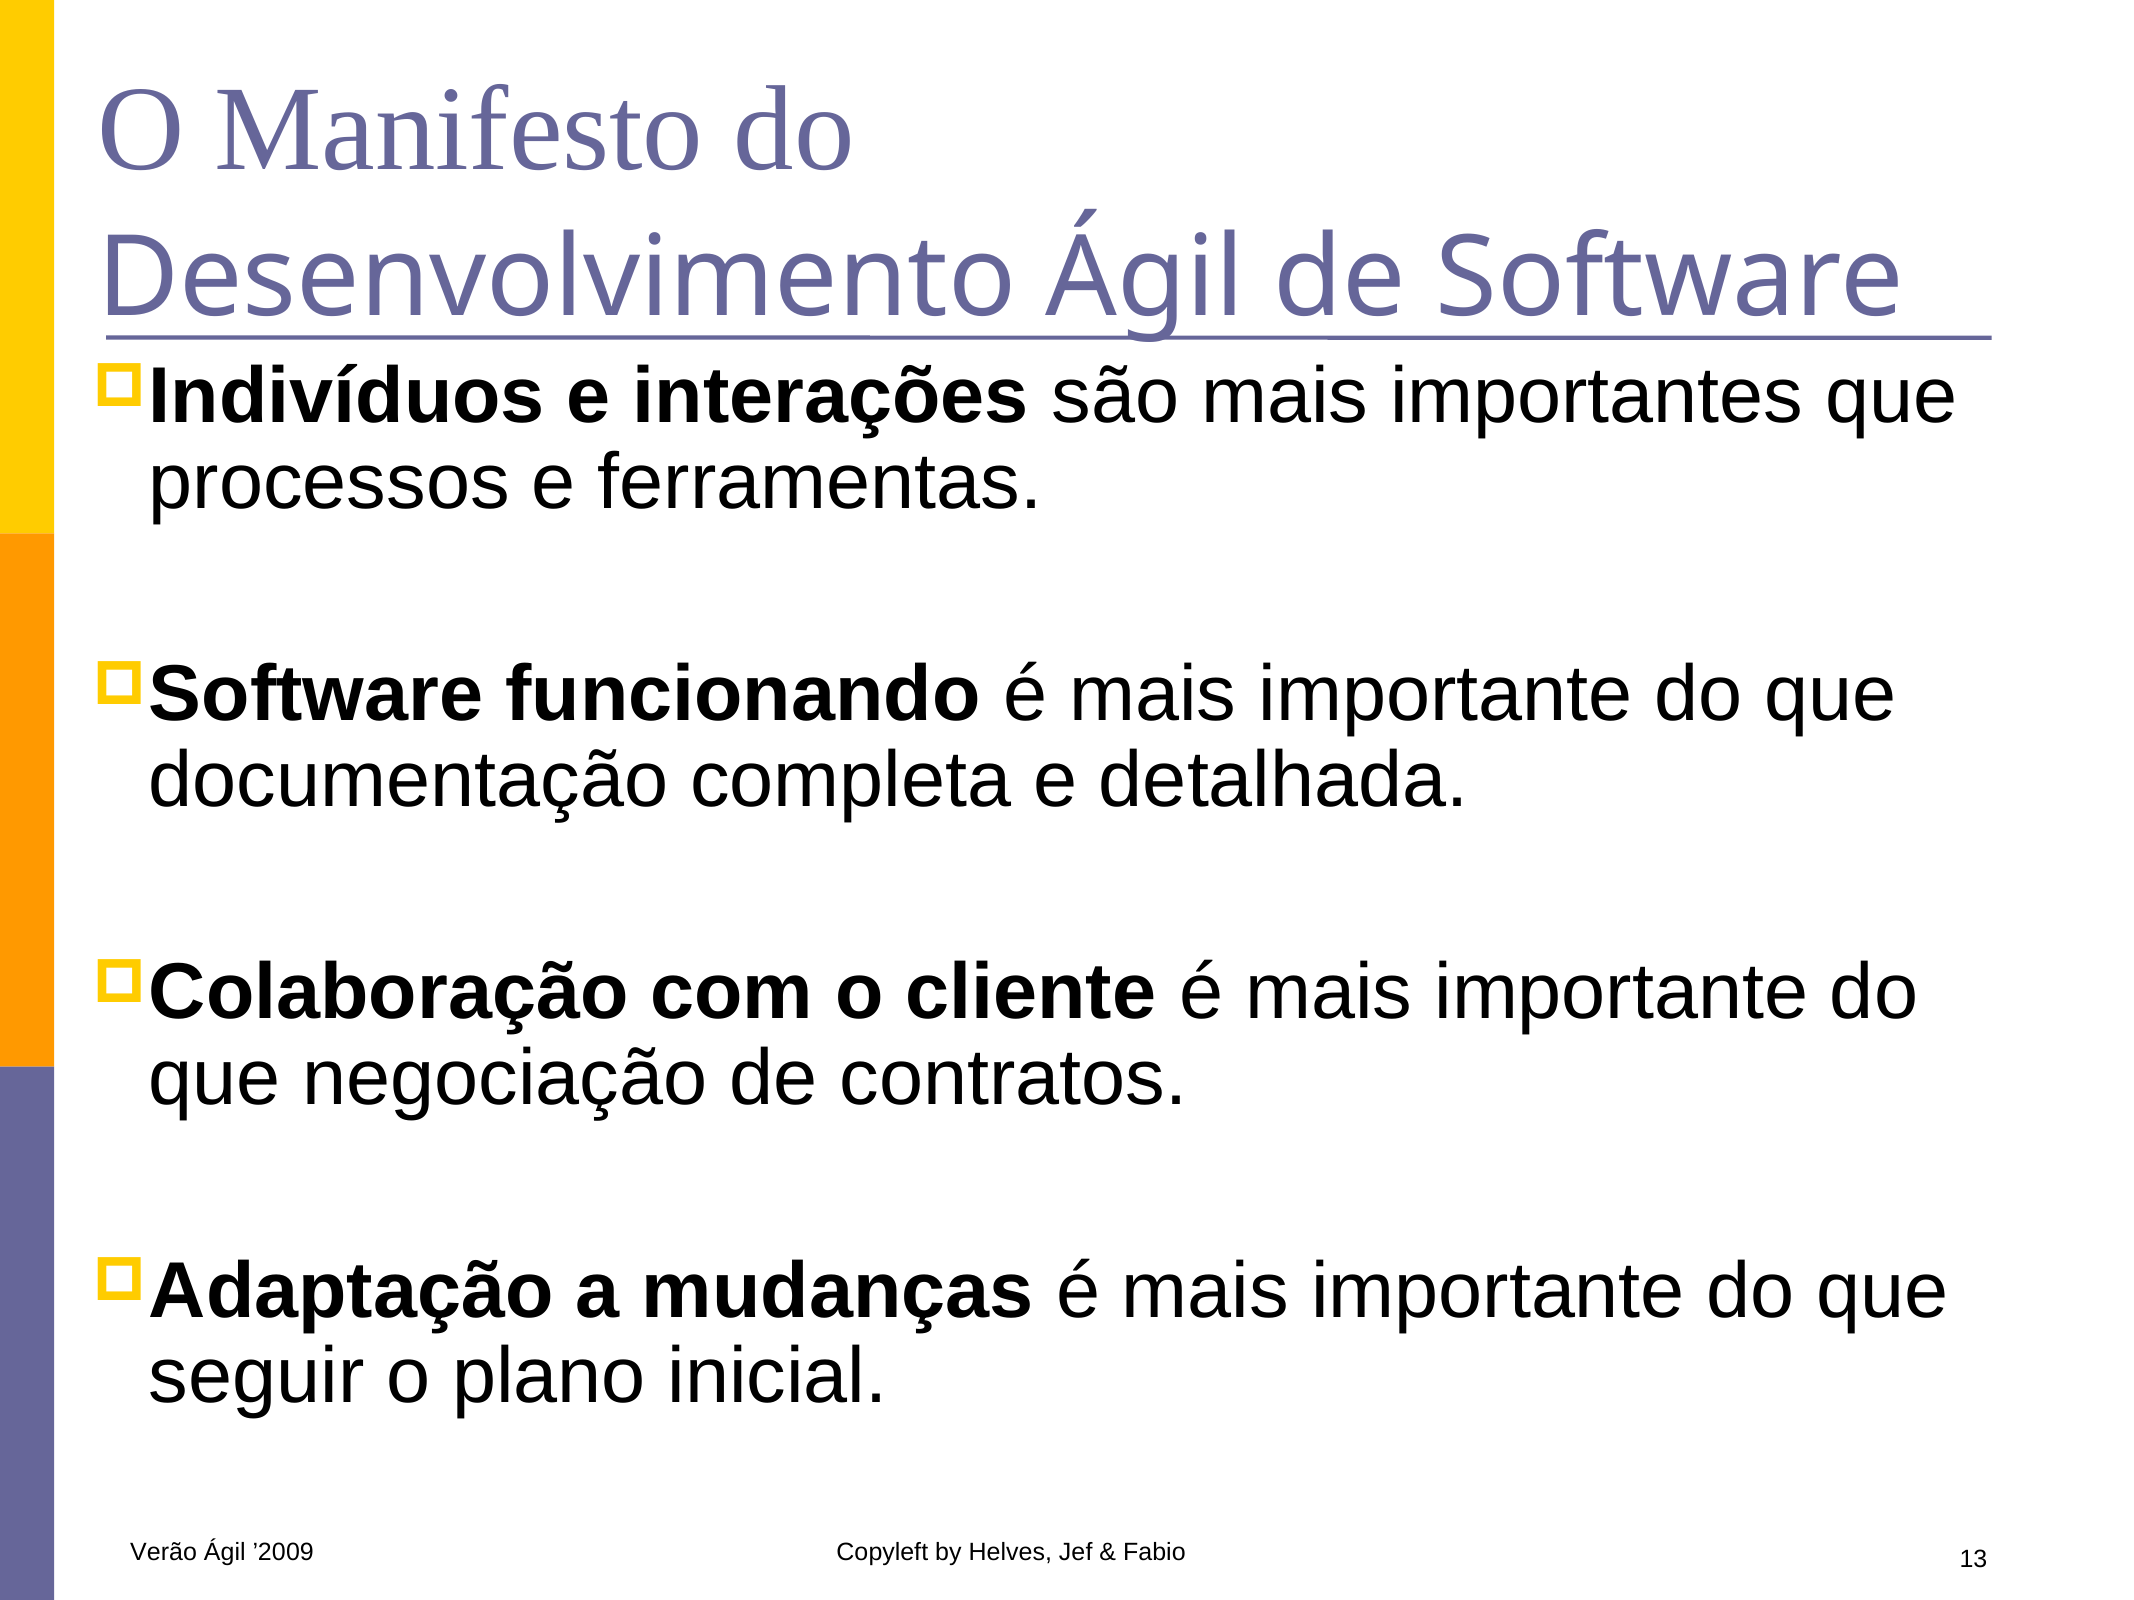

# O Manifesto do Desenvolvimento Ágil de Software
Indivíduos e interações são mais importantes que processos e ferramentas.
Software funcionando é mais importante do que documentação completa e detalhada.
Colaboração com o cliente é mais importante do que negociação de contratos.
Adaptação a mudanças é mais importante do que seguir o plano inicial.
Verão Ágil ’2009
Copyleft by Helves, Jef & Fabio
13